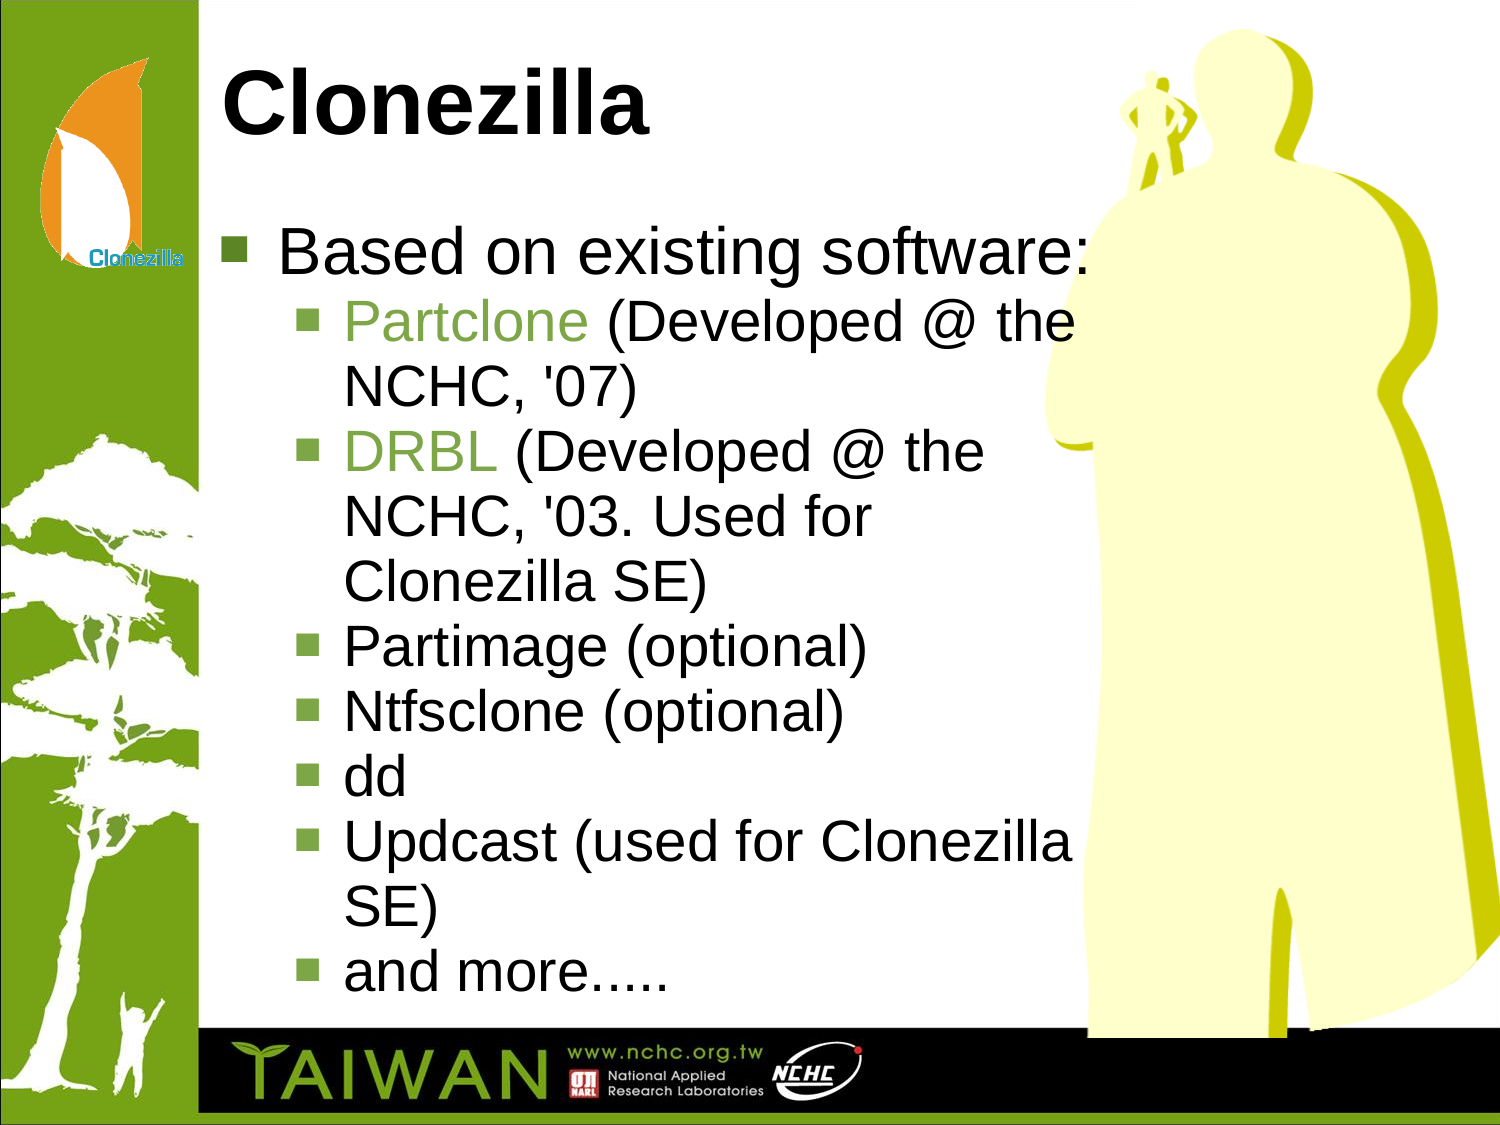

# Clonezilla
Based on existing software:
Partclone (Developed @ the NCHC, '07)
DRBL (Developed @ the NCHC, '03. Used for Clonezilla SE)
Partimage (optional)
Ntfsclone (optional)
dd
Updcast (used for Clonezilla SE)
and more.....